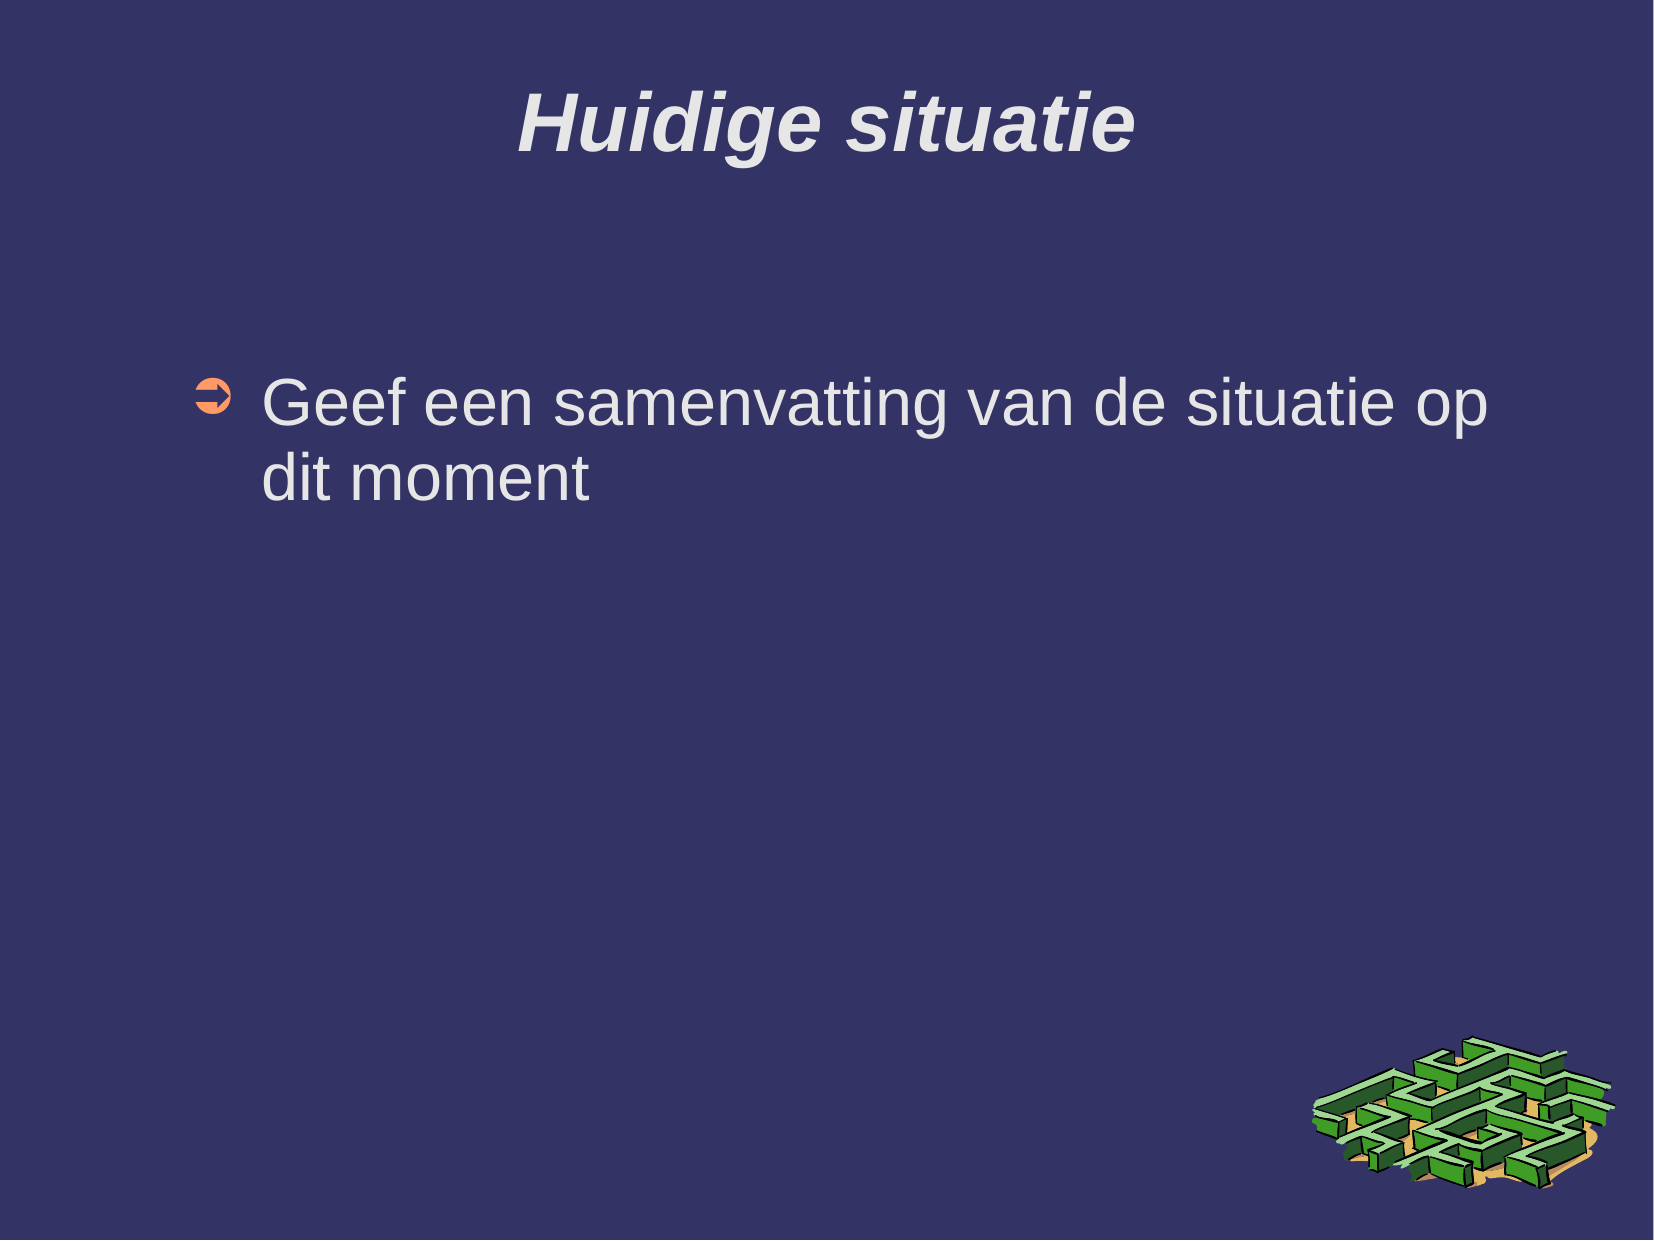

# Huidige situatie
Geef een samenvatting van de situatie op dit moment